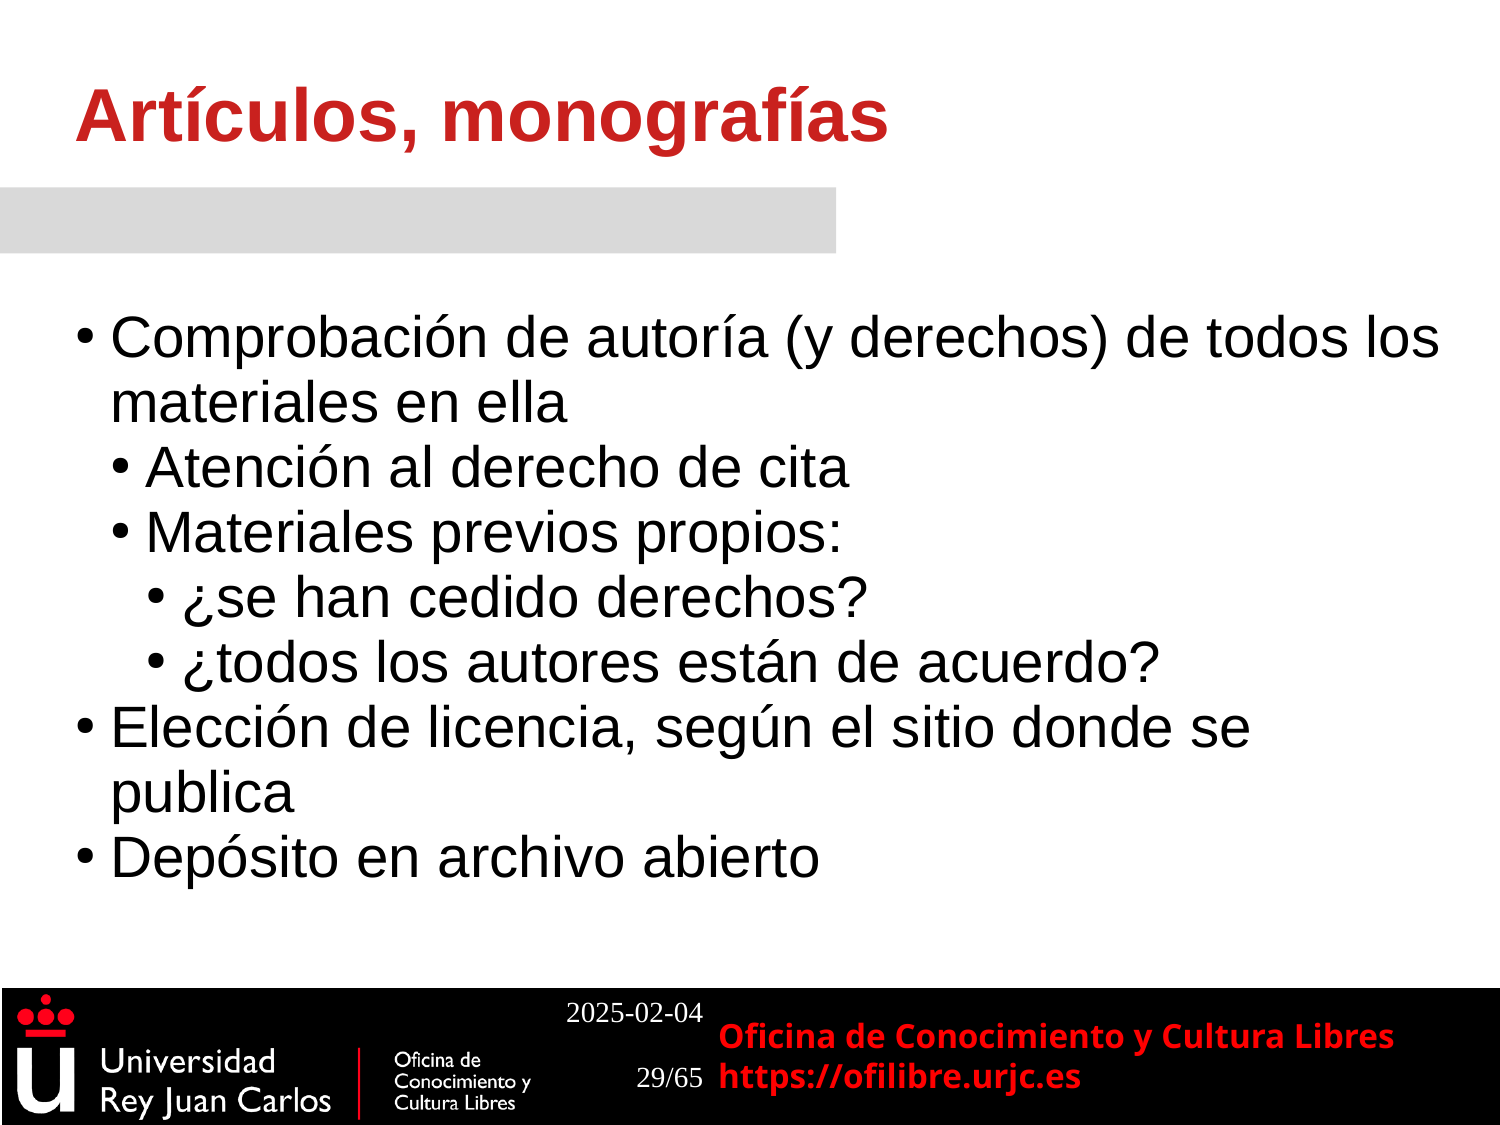

#
Artículos, monografías
Comprobación de autoría (y derechos) de todos los materiales en ella
Atención al derecho de cita
Materiales previos propios:
¿se han cedido derechos?
¿todos los autores están de acuerdo?
Elección de licencia, según el sitio donde se publica
Depósito en archivo abierto